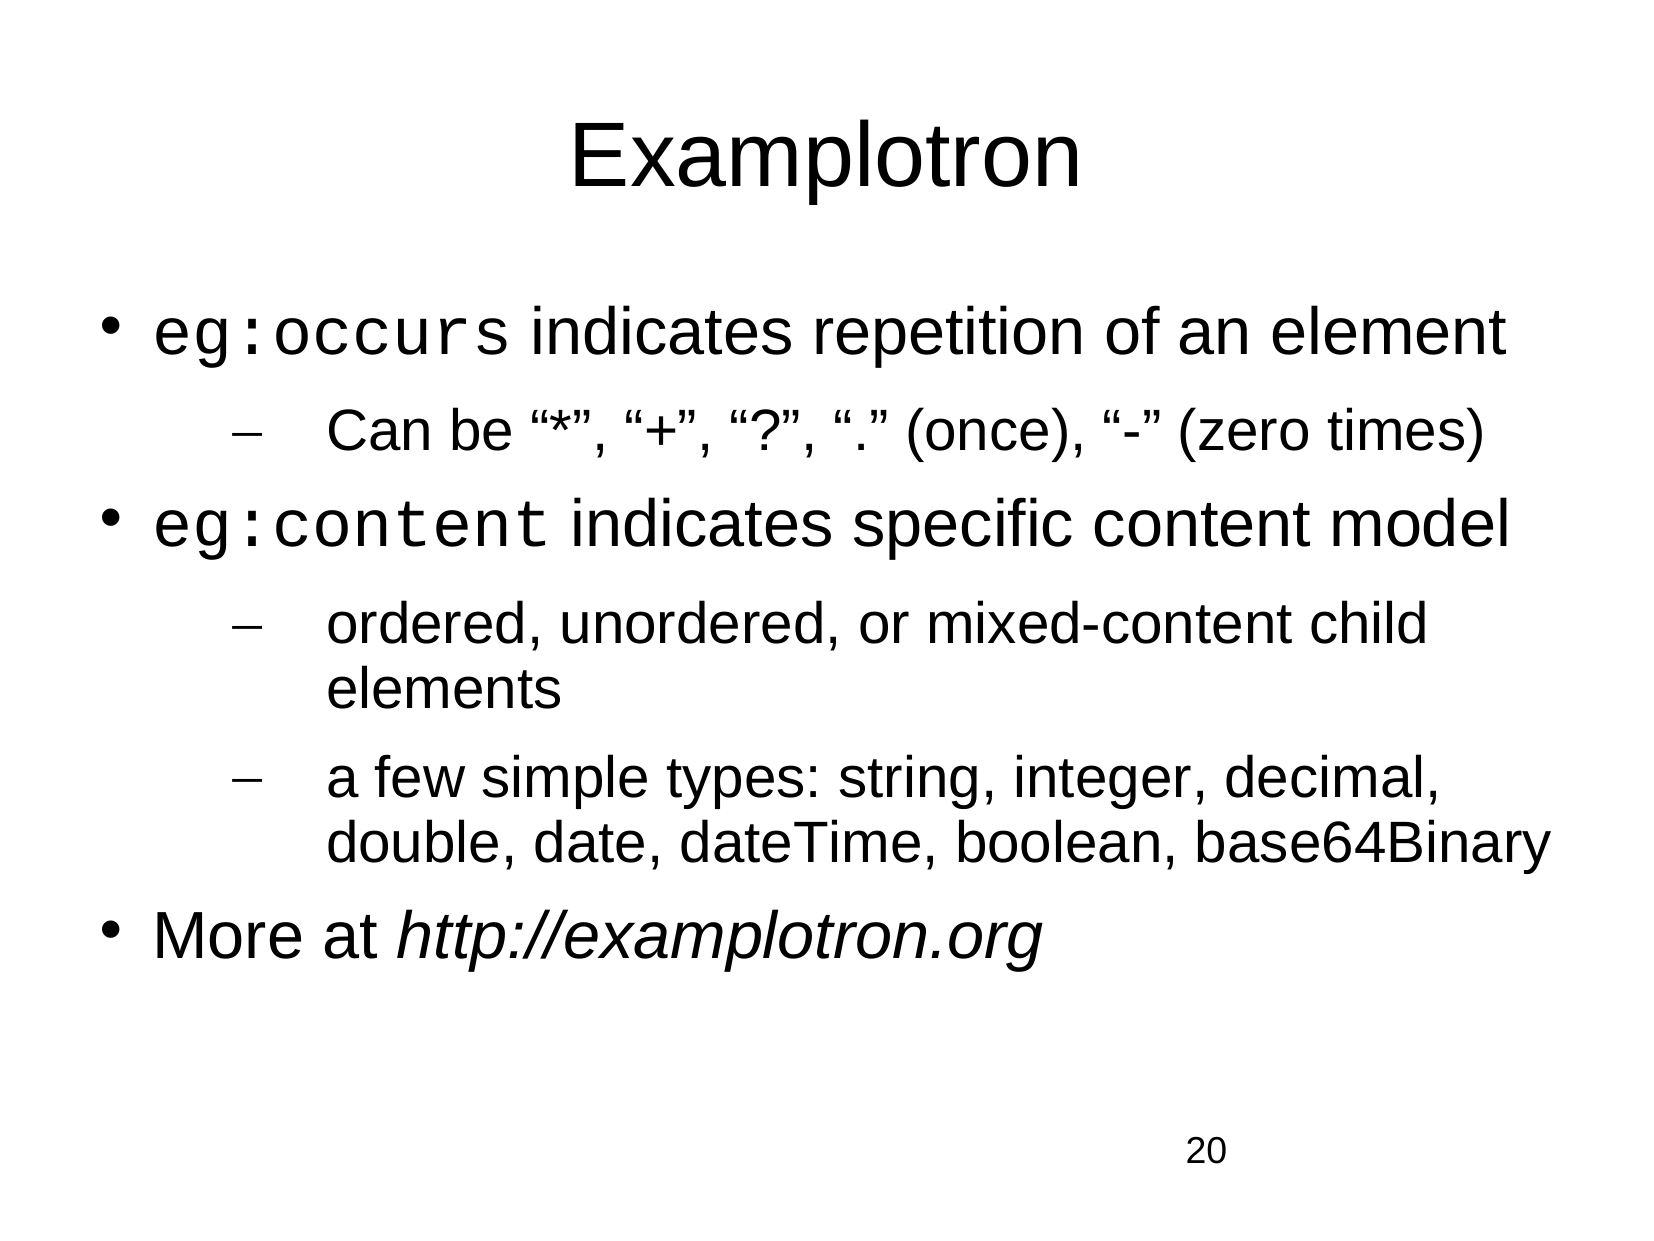

# Examplotron
eg:occurs indicates repetition of an element
Can be “*”, “+”, “?”, “.” (once), “-” (zero times)
eg:content indicates specific content model
ordered, unordered, or mixed-content child elements
a few simple types: string, integer, decimal, double, date, dateTime, boolean, base64Binary
More at http://examplotron.org
20